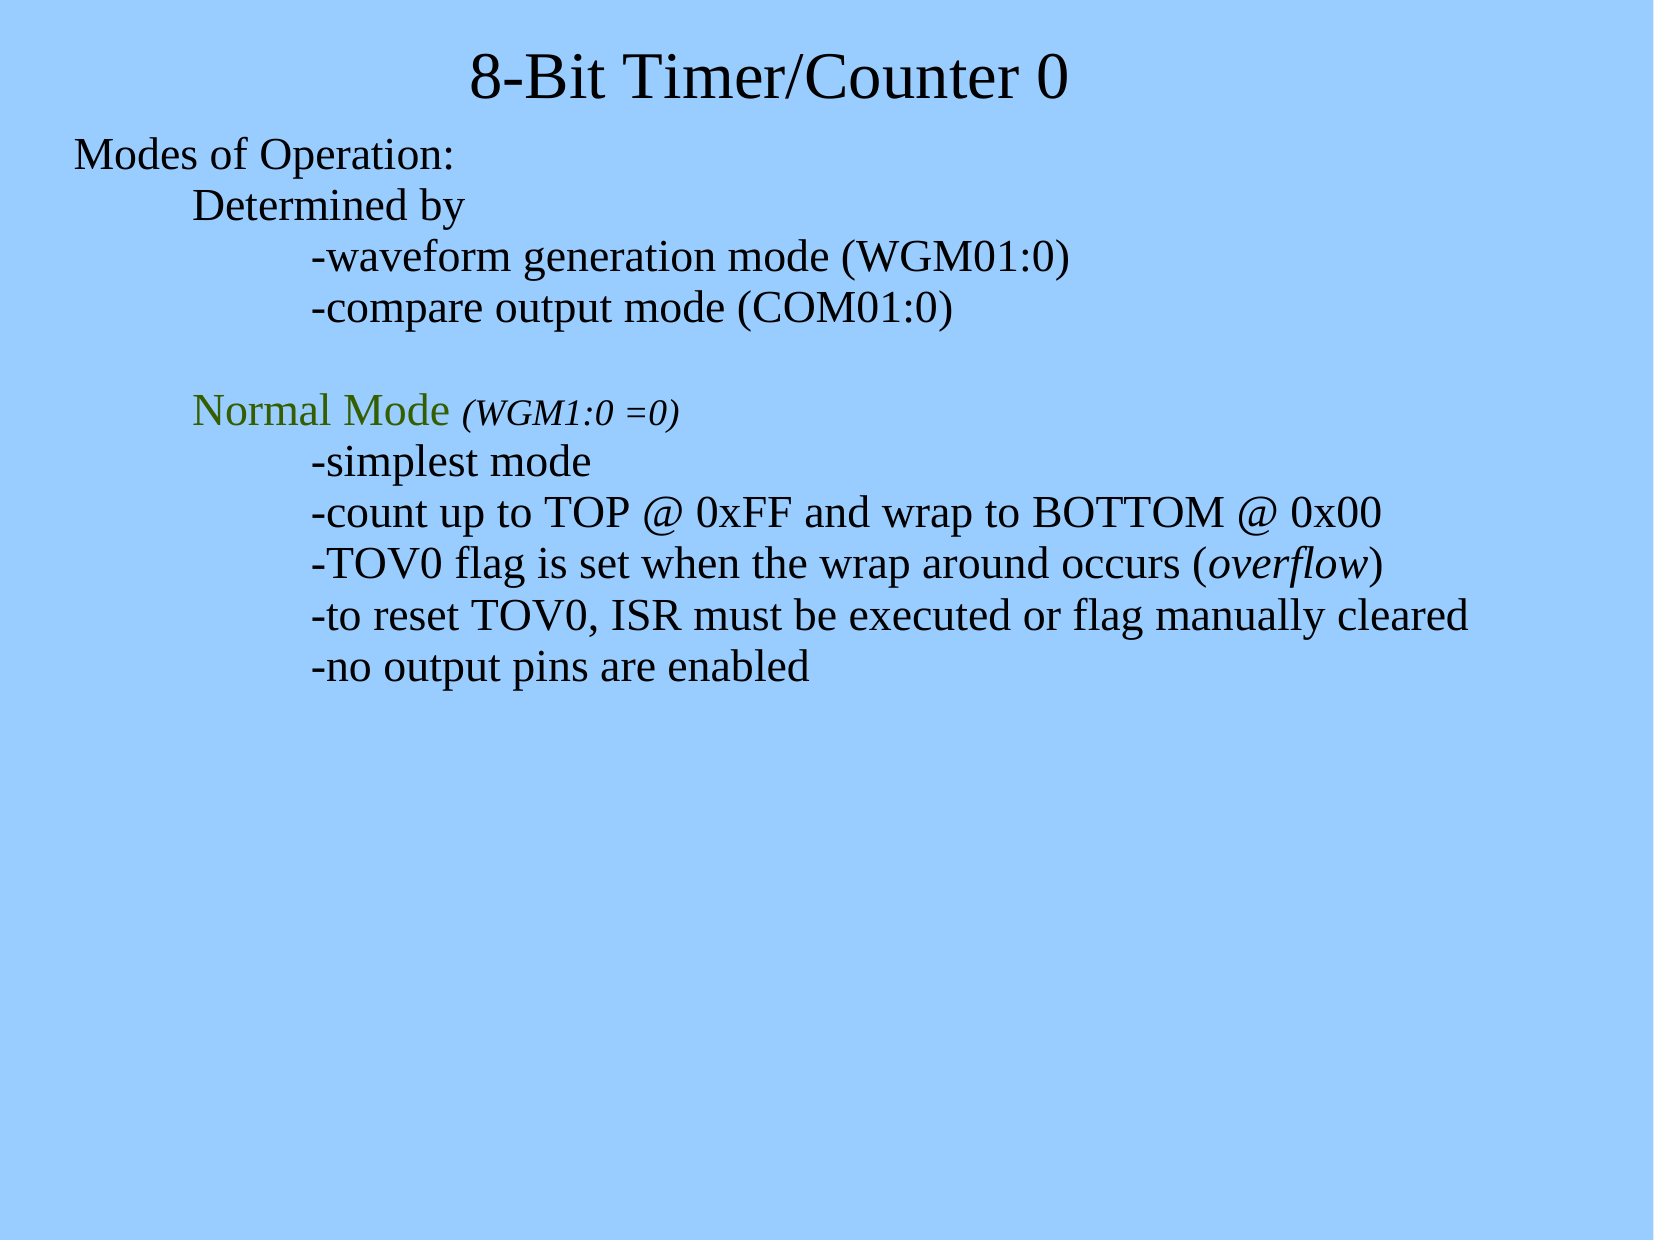

8-Bit Timer/Counter 0
Modes of Operation:
	Determined by
		-waveform generation mode (WGM01:0)
		-compare output mode (COM01:0)
	Normal Mode (WGM1:0 =0)
		-simplest mode
		-count up to TOP @ 0xFF and wrap to BOTTOM @ 0x00
		-TOV0 flag is set when the wrap around occurs (overflow)
		-to reset TOV0, ISR must be executed or flag manually cleared
		-no output pins are enabled